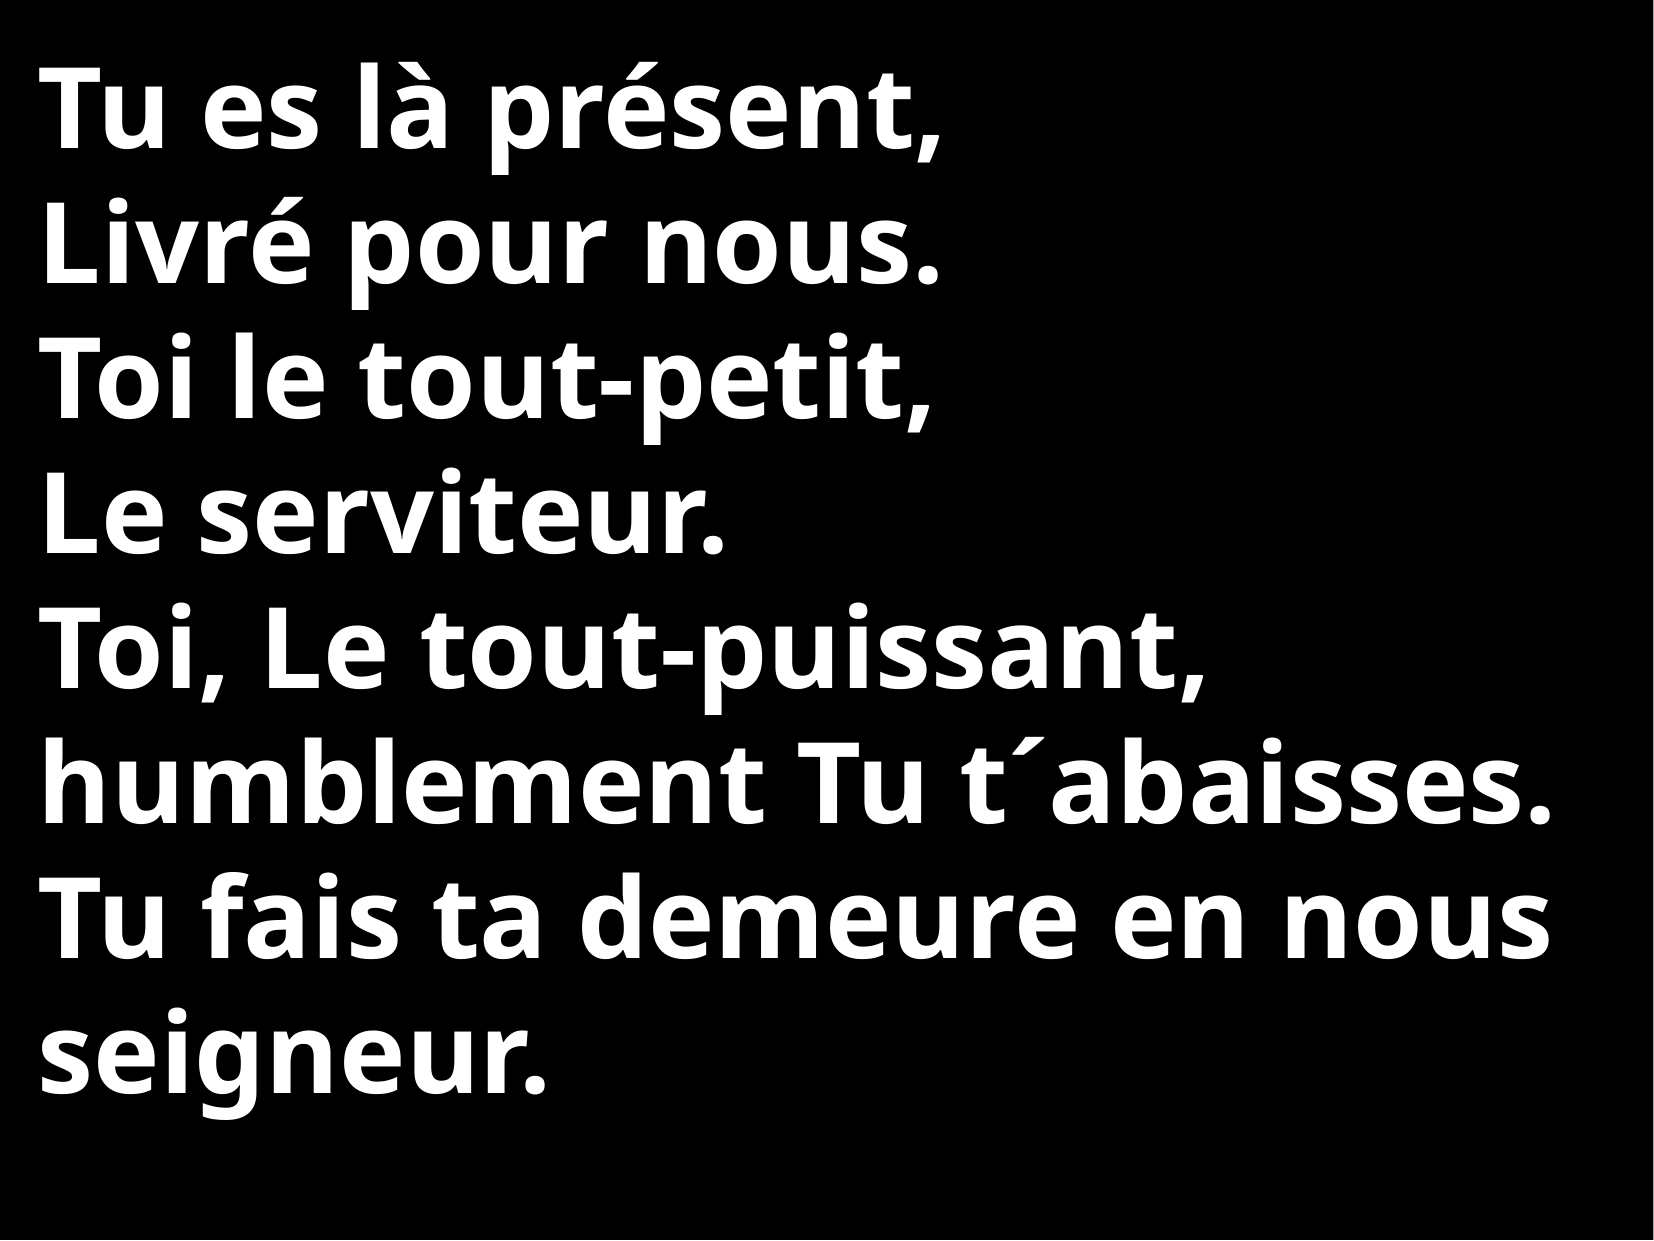

# Tu es là présent,
Livré pour nous.
Toi le tout-petit,
Le serviteur.
Toi, Le tout-puissant, humblement Tu t´abaisses.
Tu fais ta demeure en nous seigneur.